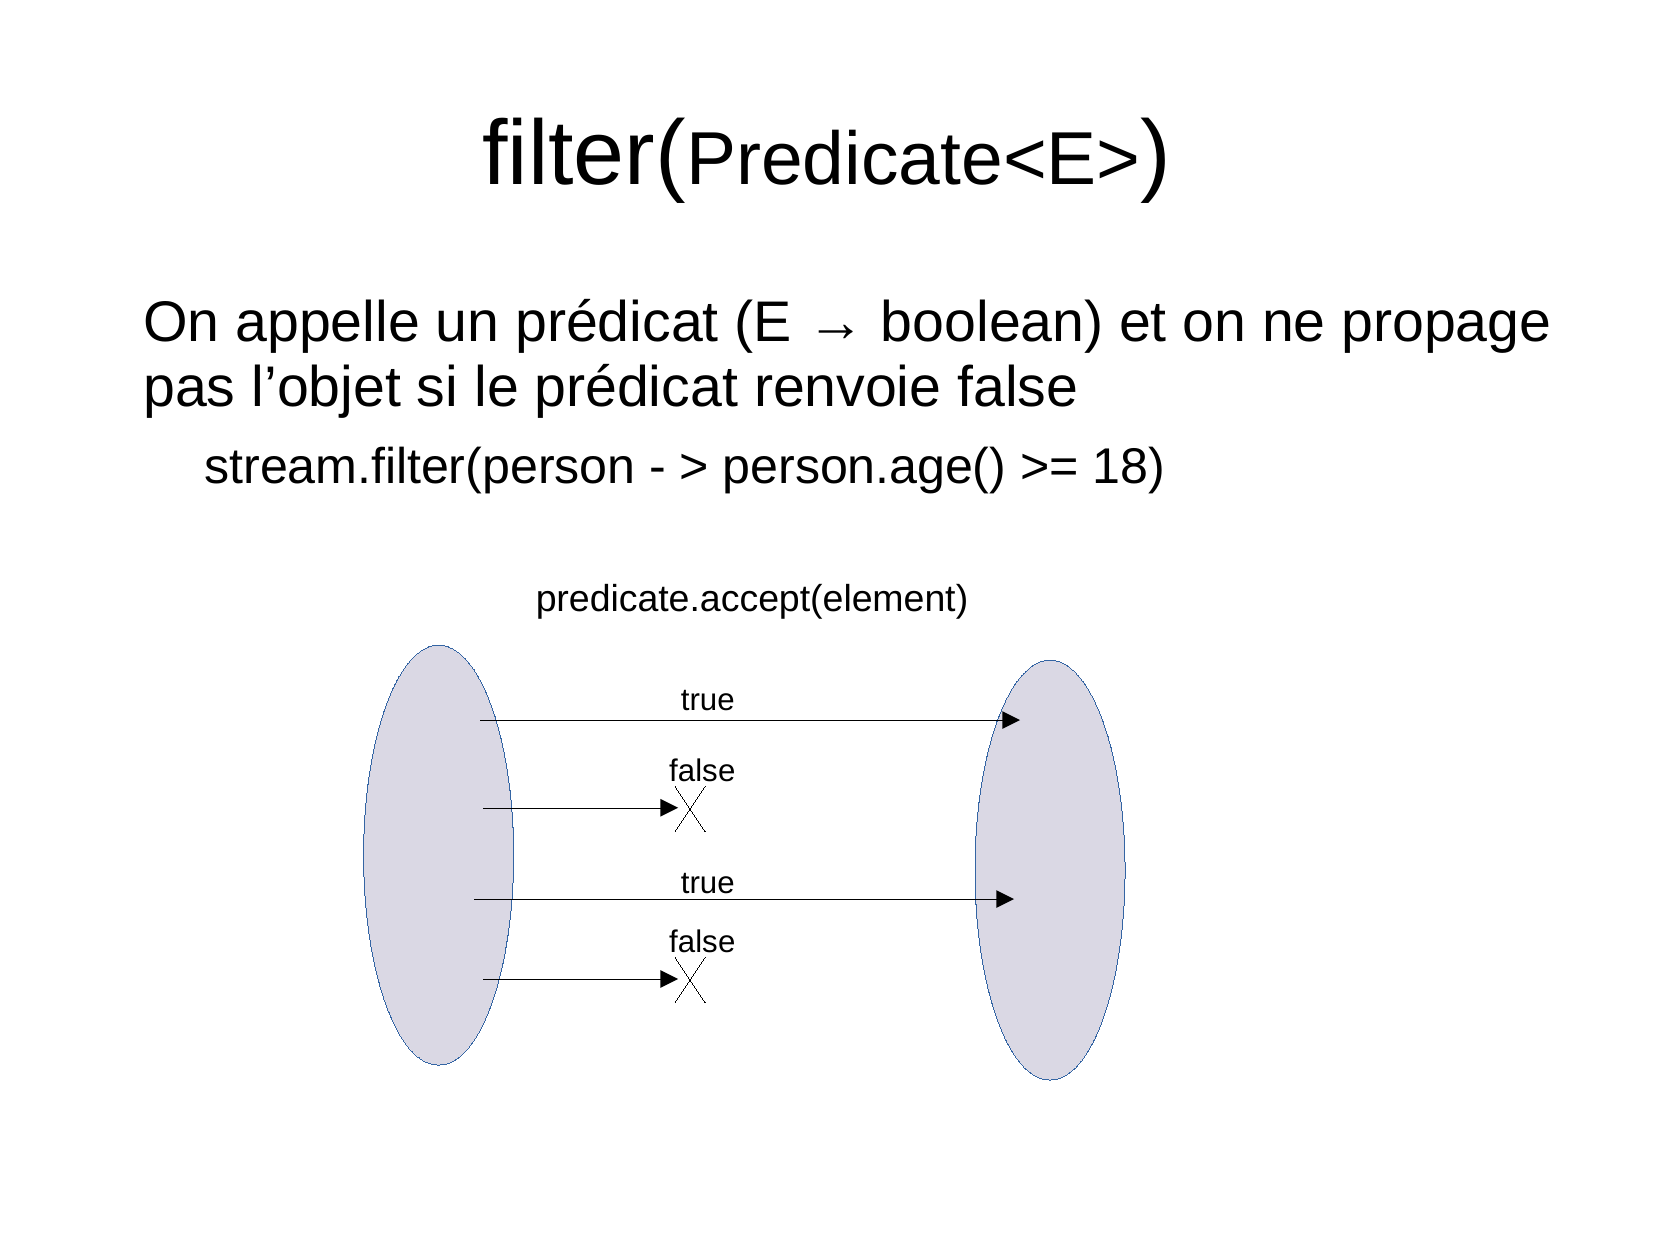

# filter(Predicate<E>)
On appelle un prédicat (E → boolean) et on ne propage pas l’objet si le prédicat renvoie false
stream.filter(person - > person.age() >= 18)
predicate.accept(element)
true
false
true
false